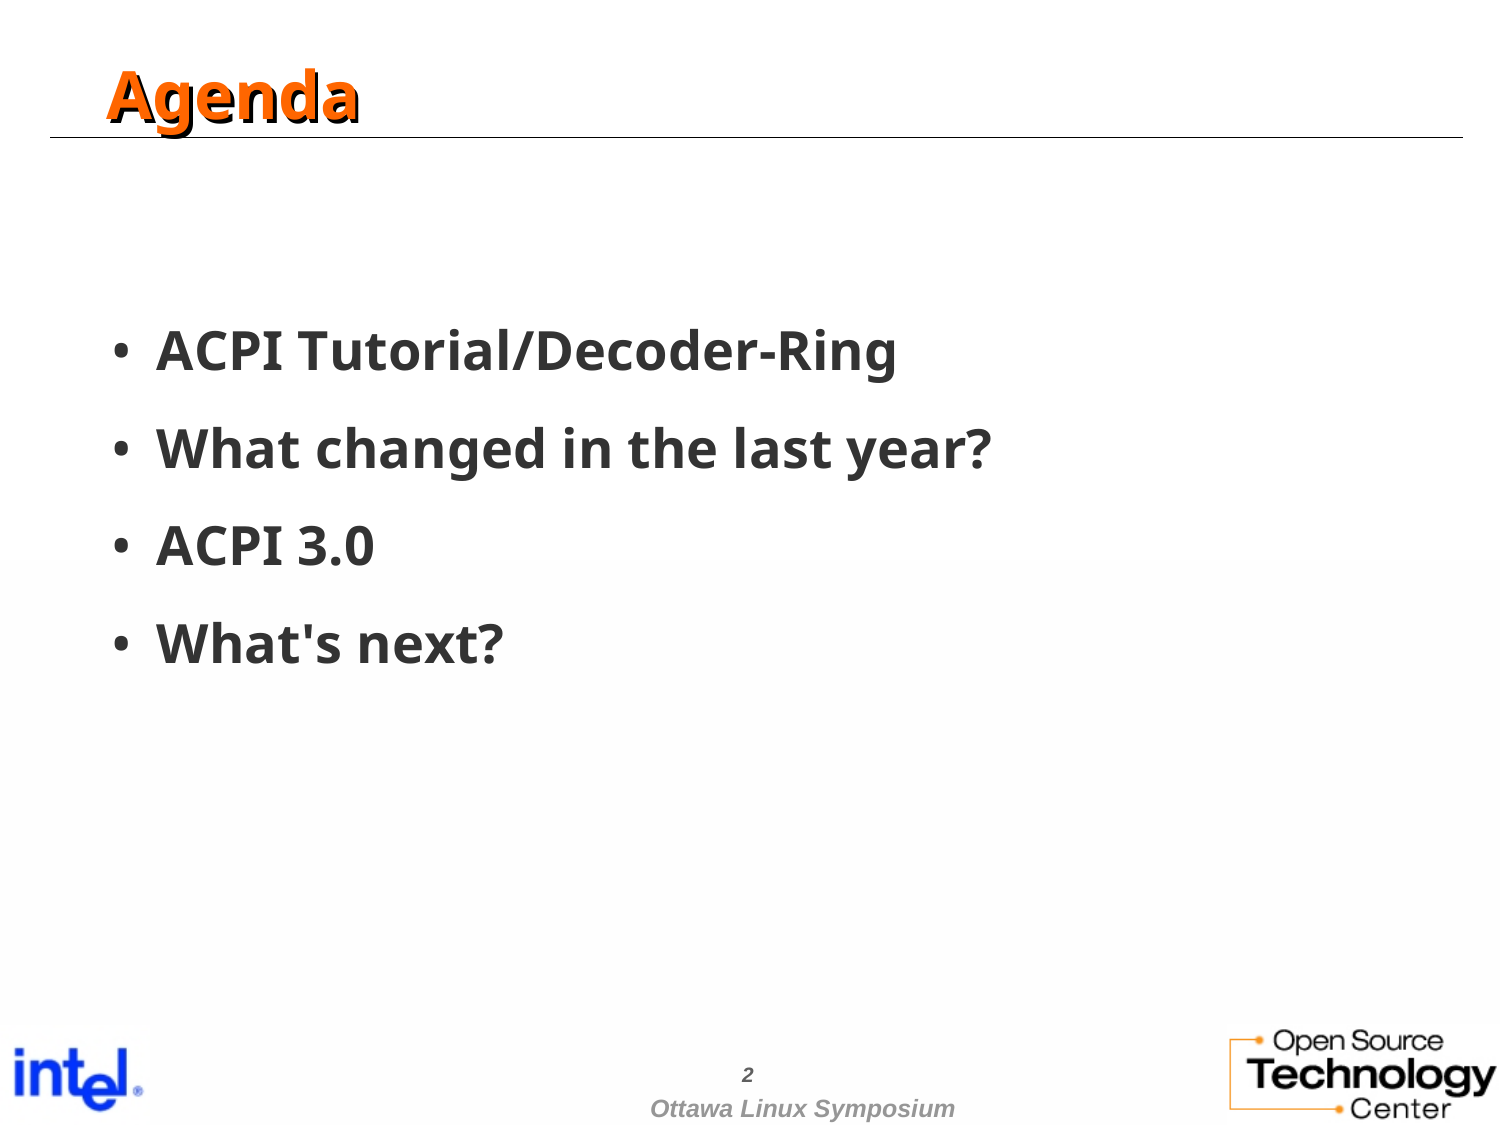

# Agenda
ACPI Tutorial/Decoder-Ring
What changed in the last year?
ACPI 3.0
What's next?